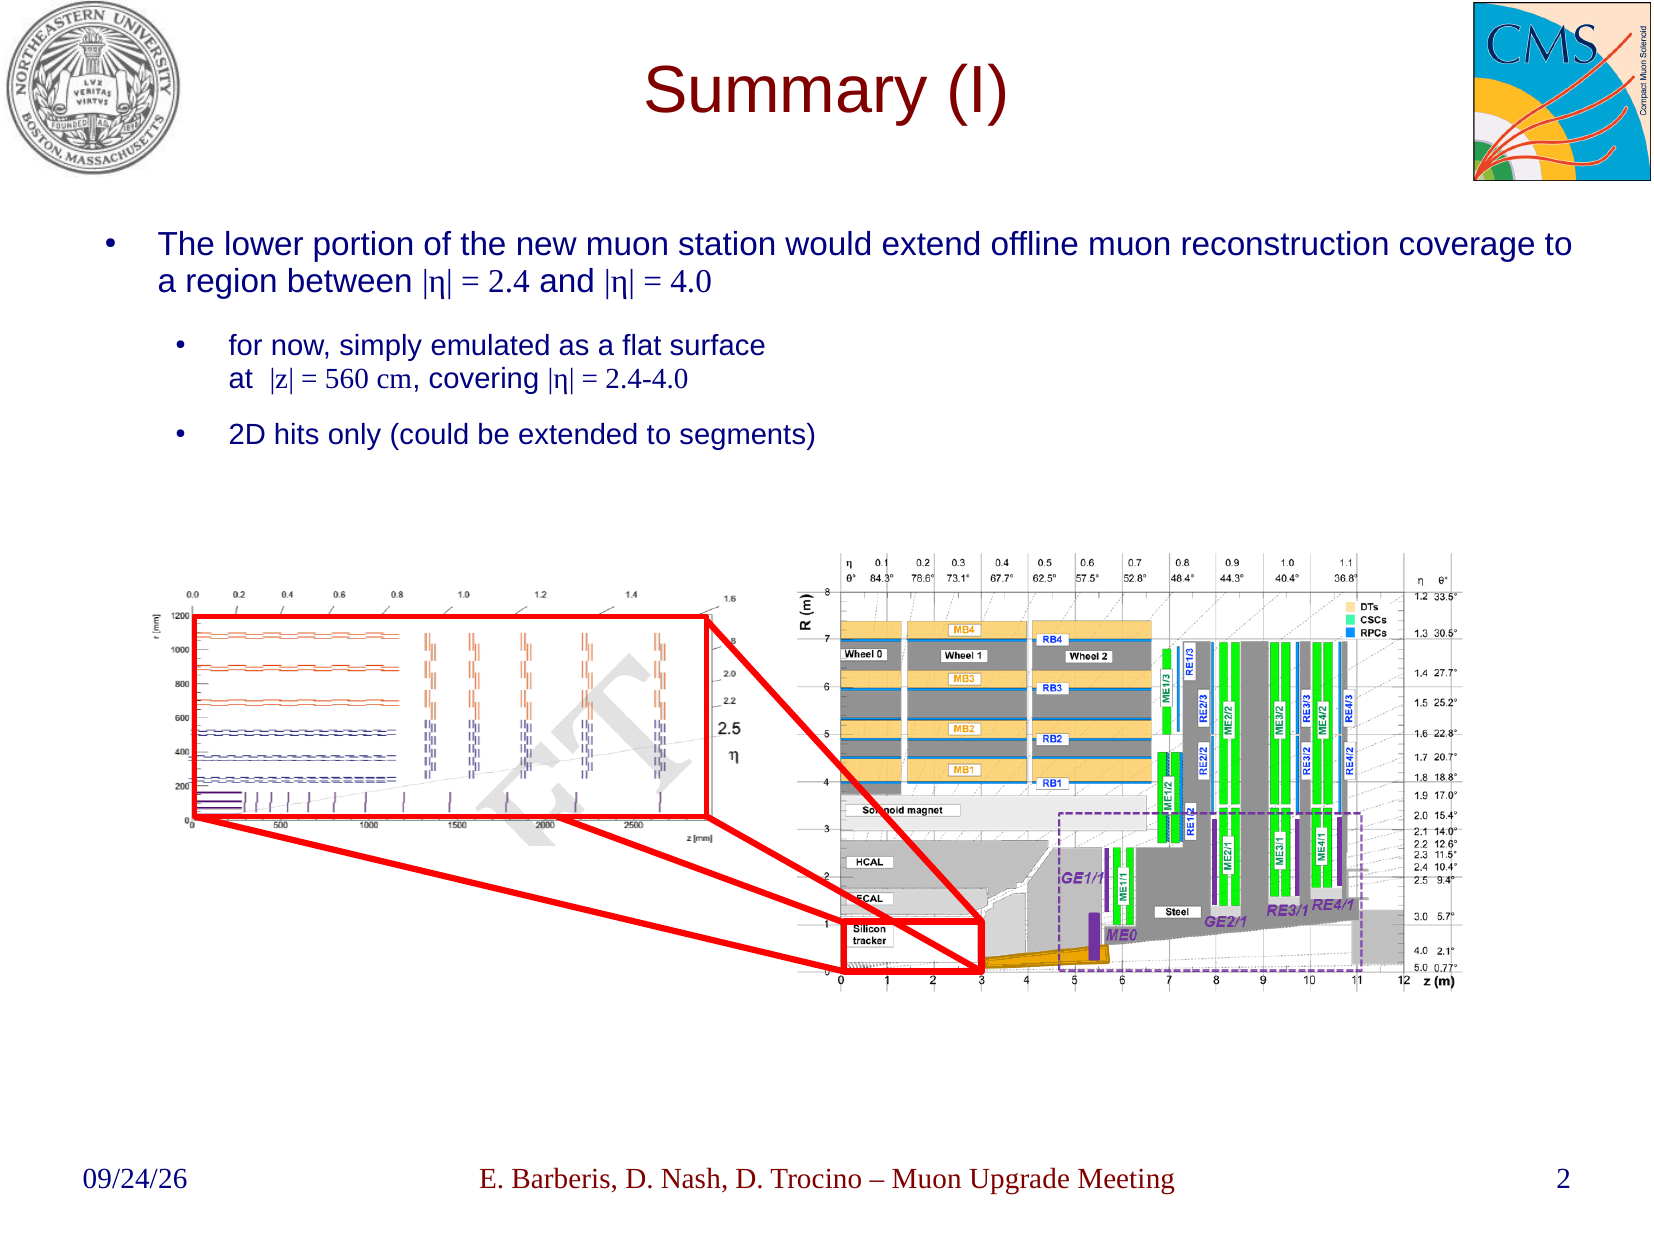

# Summary (I)
The lower portion of the new muon station would extend offline muon reconstruction coverage to a region between |η| = 2.4 and |η| = 4.0
for now, simply emulated as a flat surface
at |z| = 560 cm, covering |η| = 2.4-4.0
2D hits only (could be extended to segments)
D. Trocino - Meeting
2